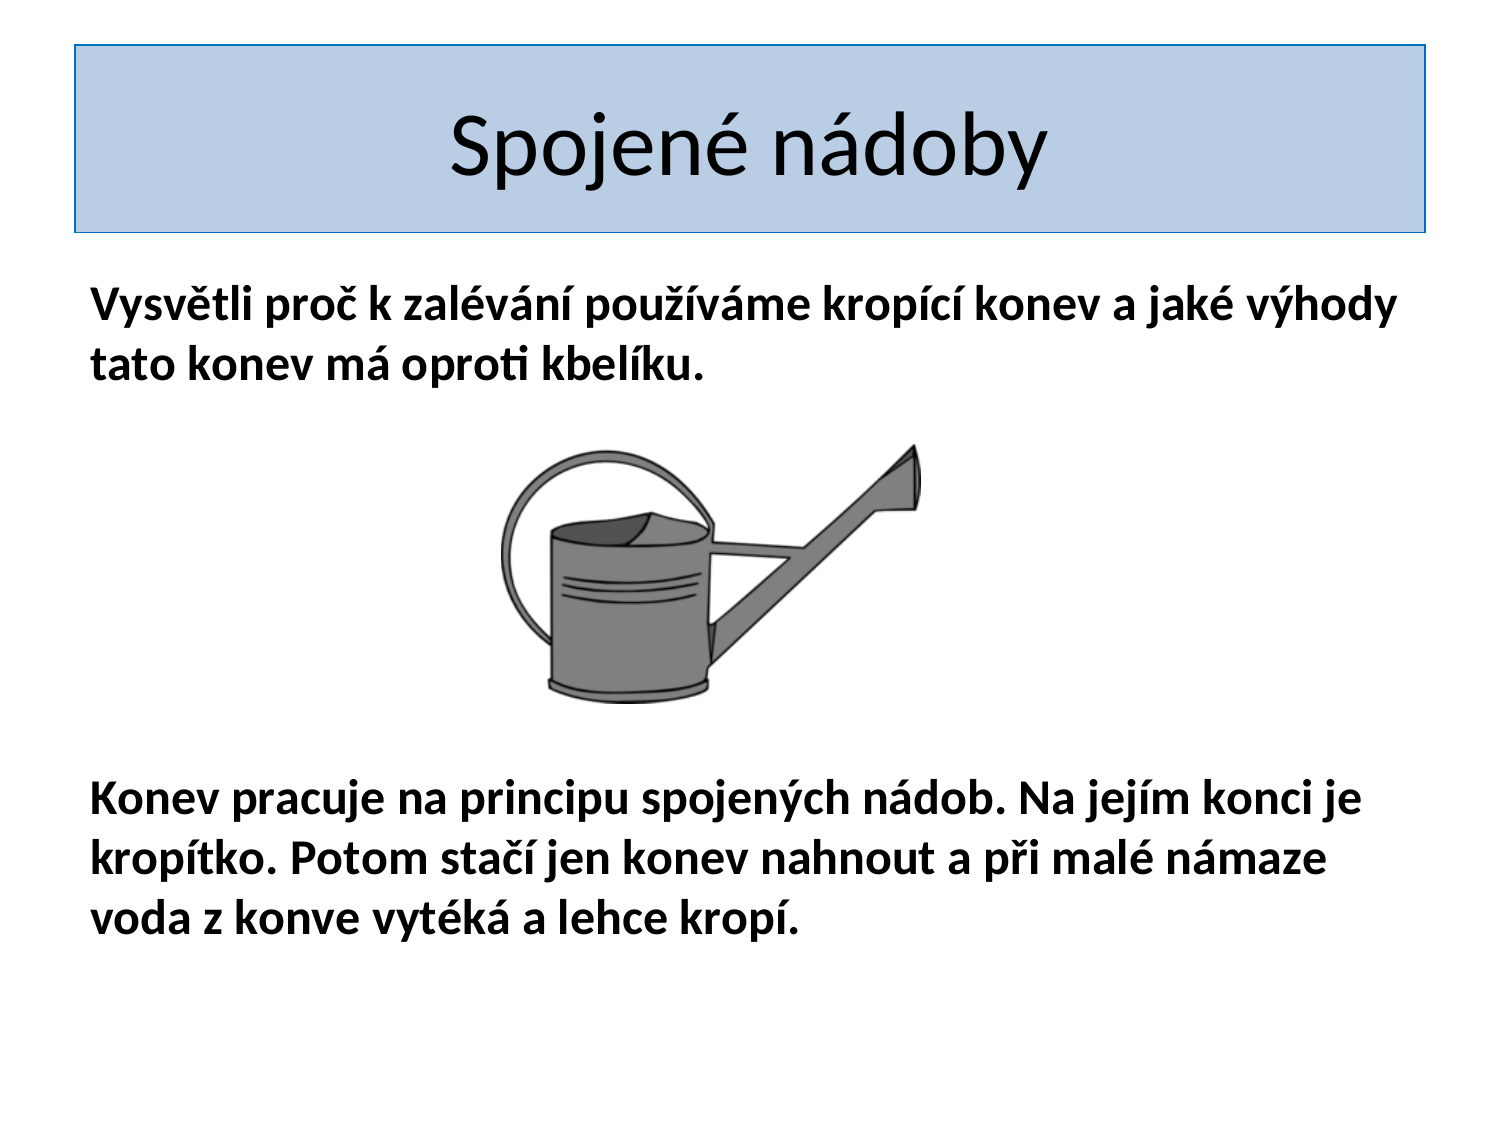

# Spojené nádoby
Vysvětli proč k zalévání používáme kropící konev a jaké výhody tato konev má oproti kbelíku.
Konev pracuje na principu spojených nádob. Na jejím konci je kropítko. Potom stačí jen konev nahnout a při malé námaze voda z konve vytéká a lehce kropí.